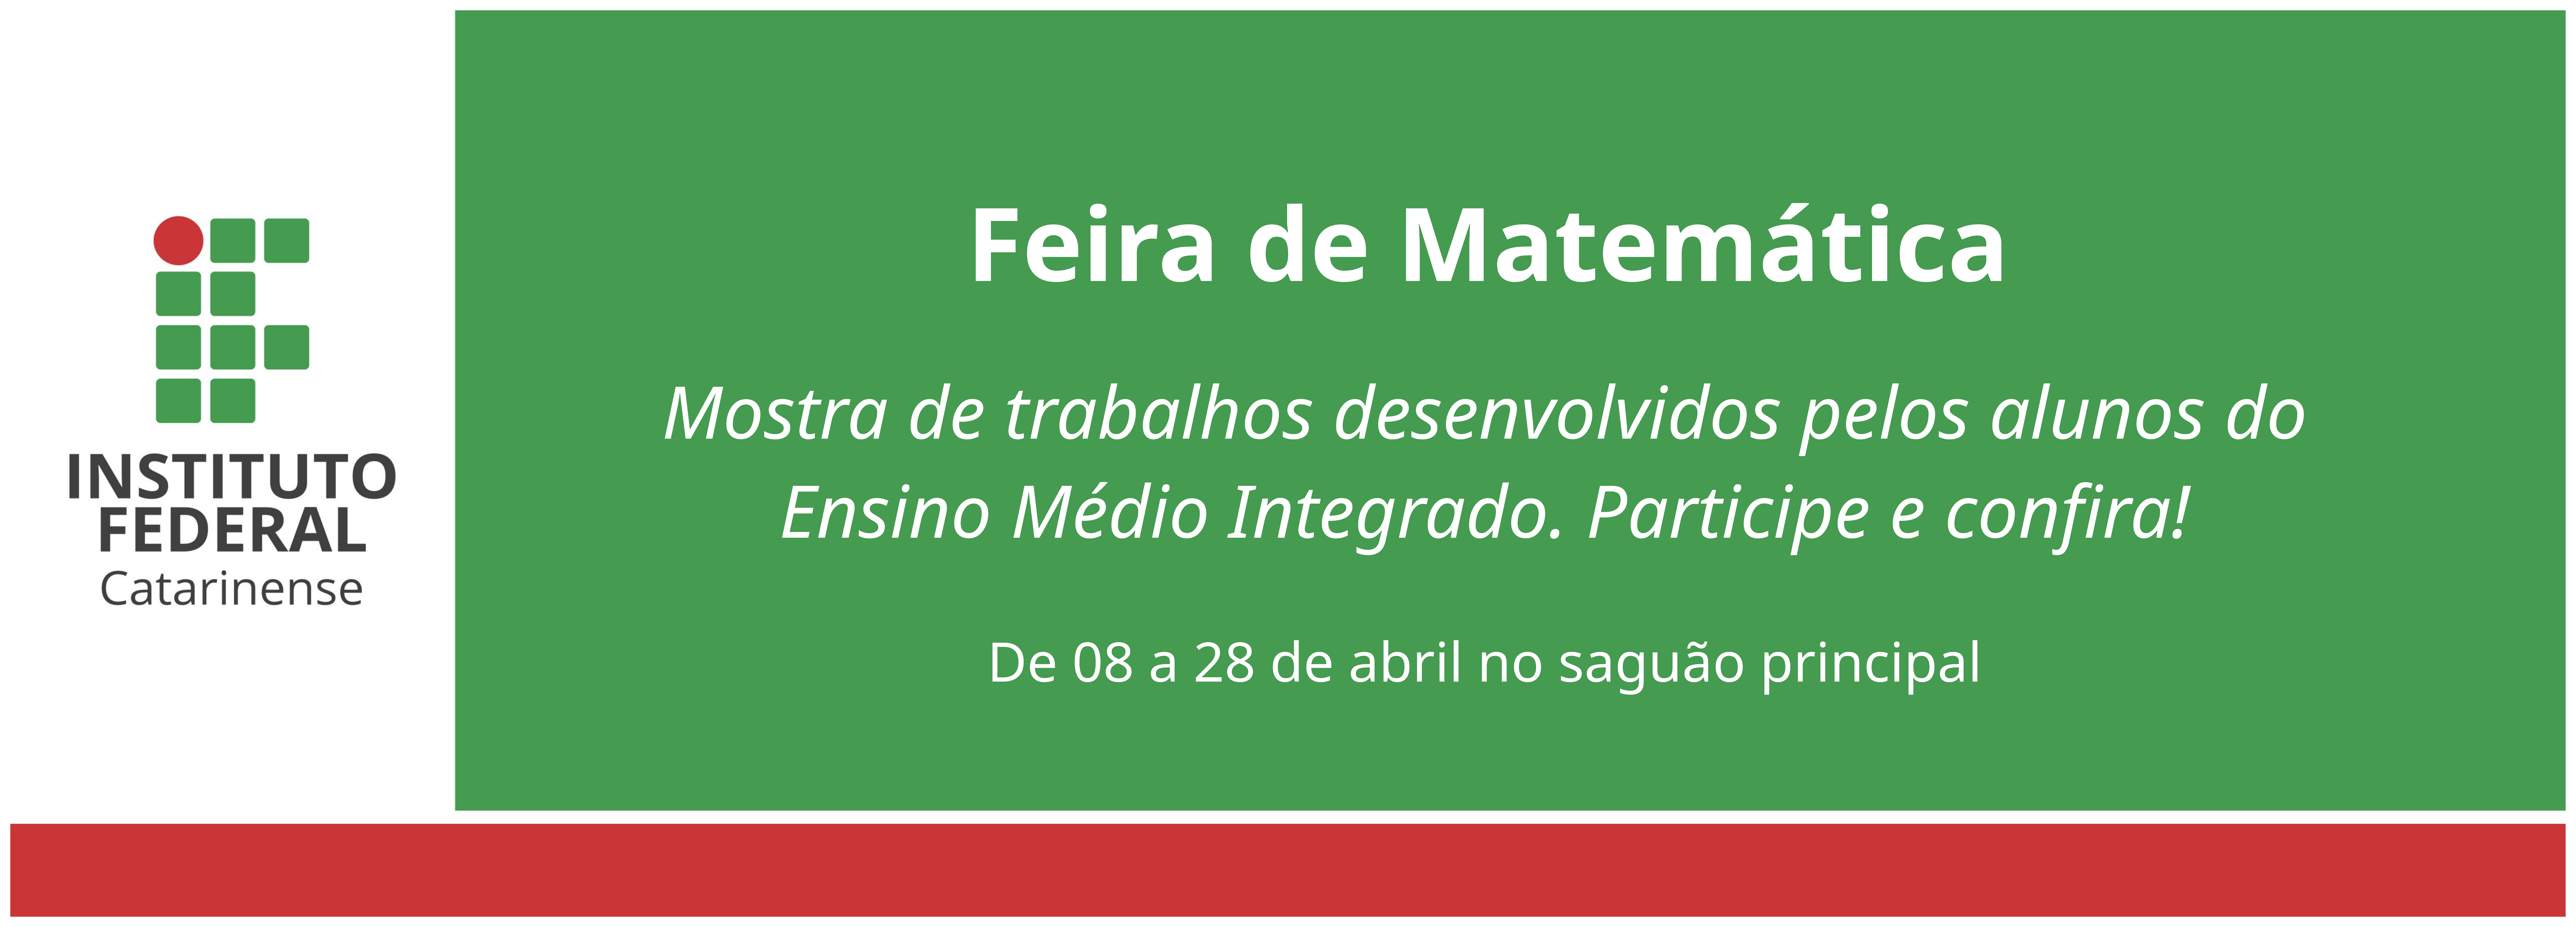

Feira de Matemática
Mostra de trabalhos desenvolvidos pelos alunos do Ensino Médio Integrado. Participe e confira!
De 08 a 28 de abril no saguão principal